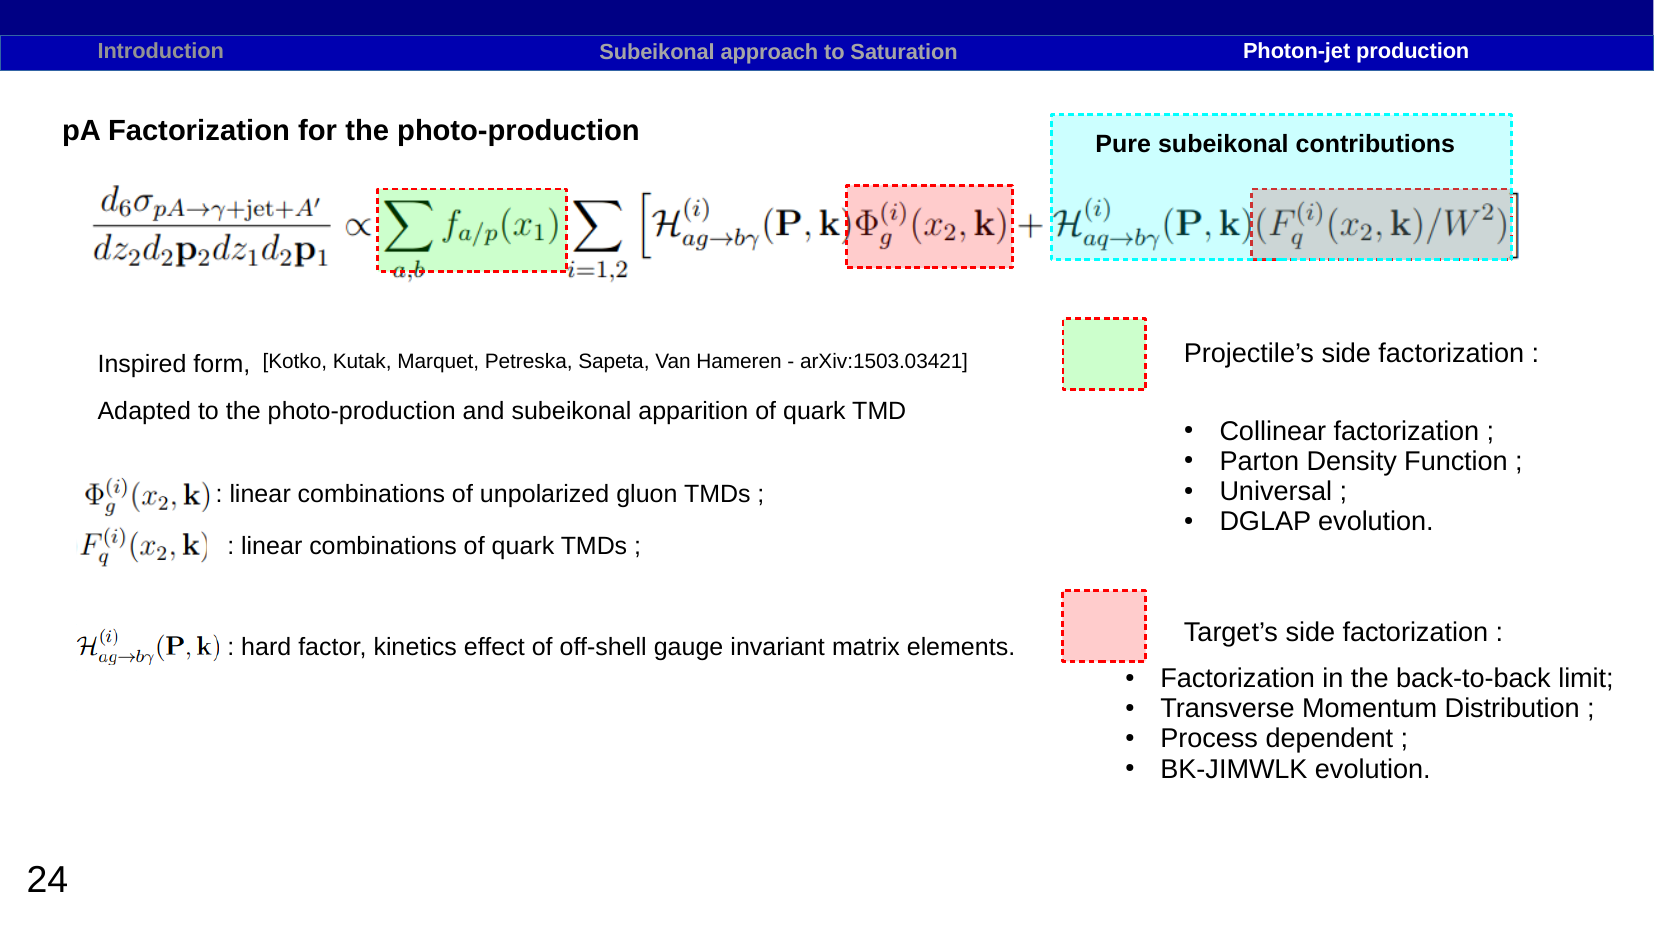

Introduction
Photon-jet production
Subeikonal approach to Saturation
pA Factorization for the photo-production
Pure subeikonal contributions
Inspired form,
Projectile’s side factorization :
[Kotko, Kutak, Marquet, Petreska, Sapeta, Van Hameren - arXiv:1503.03421]
Collinear factorization ;
Parton Density Function ;
Universal ;
DGLAP evolution.
Adapted to the photo-production and subeikonal apparition of quark TMD
: linear combinations of unpolarized gluon TMDs ;
: linear combinations of quark TMDs ;
Target’s side factorization :
: hard factor, kinetics effect of off-shell gauge invariant matrix elements.
Factorization in the back-to-back limit;
Transverse Momentum Distribution ;
Process dependent ;
BK-JIMWLK evolution.